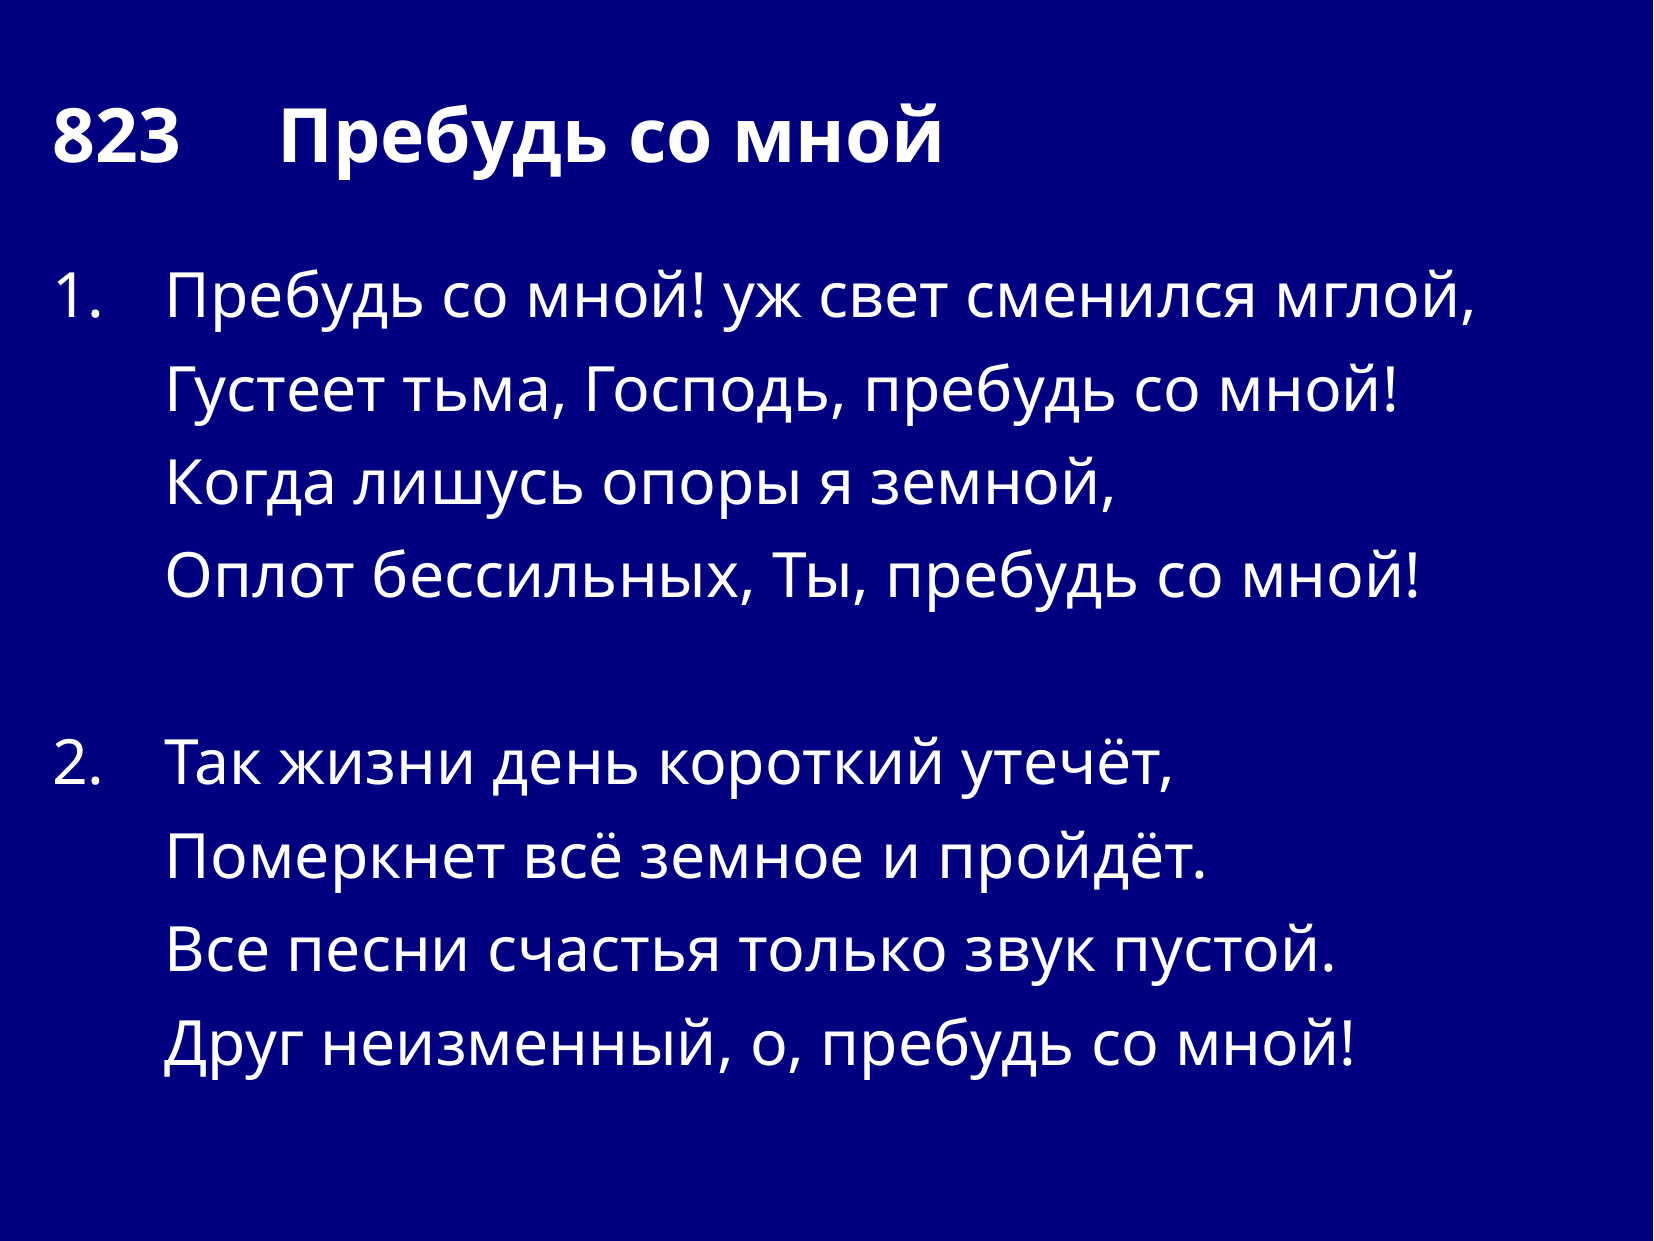

823	Пребудь со мной
1.	Пребудь со мной! уж свет сменился мглой,
	Густеет тьма, Господь, пребудь со мной!
	Когда лишусь опоры я земной,
	Оплот бессильных, Ты, пребудь со мной!
2.	Так жизни день короткий утечёт,
	Померкнет всё земное и пройдёт.
	Все песни счастья только звук пустой.
	Друг неизменный, о, пребудь со мной!